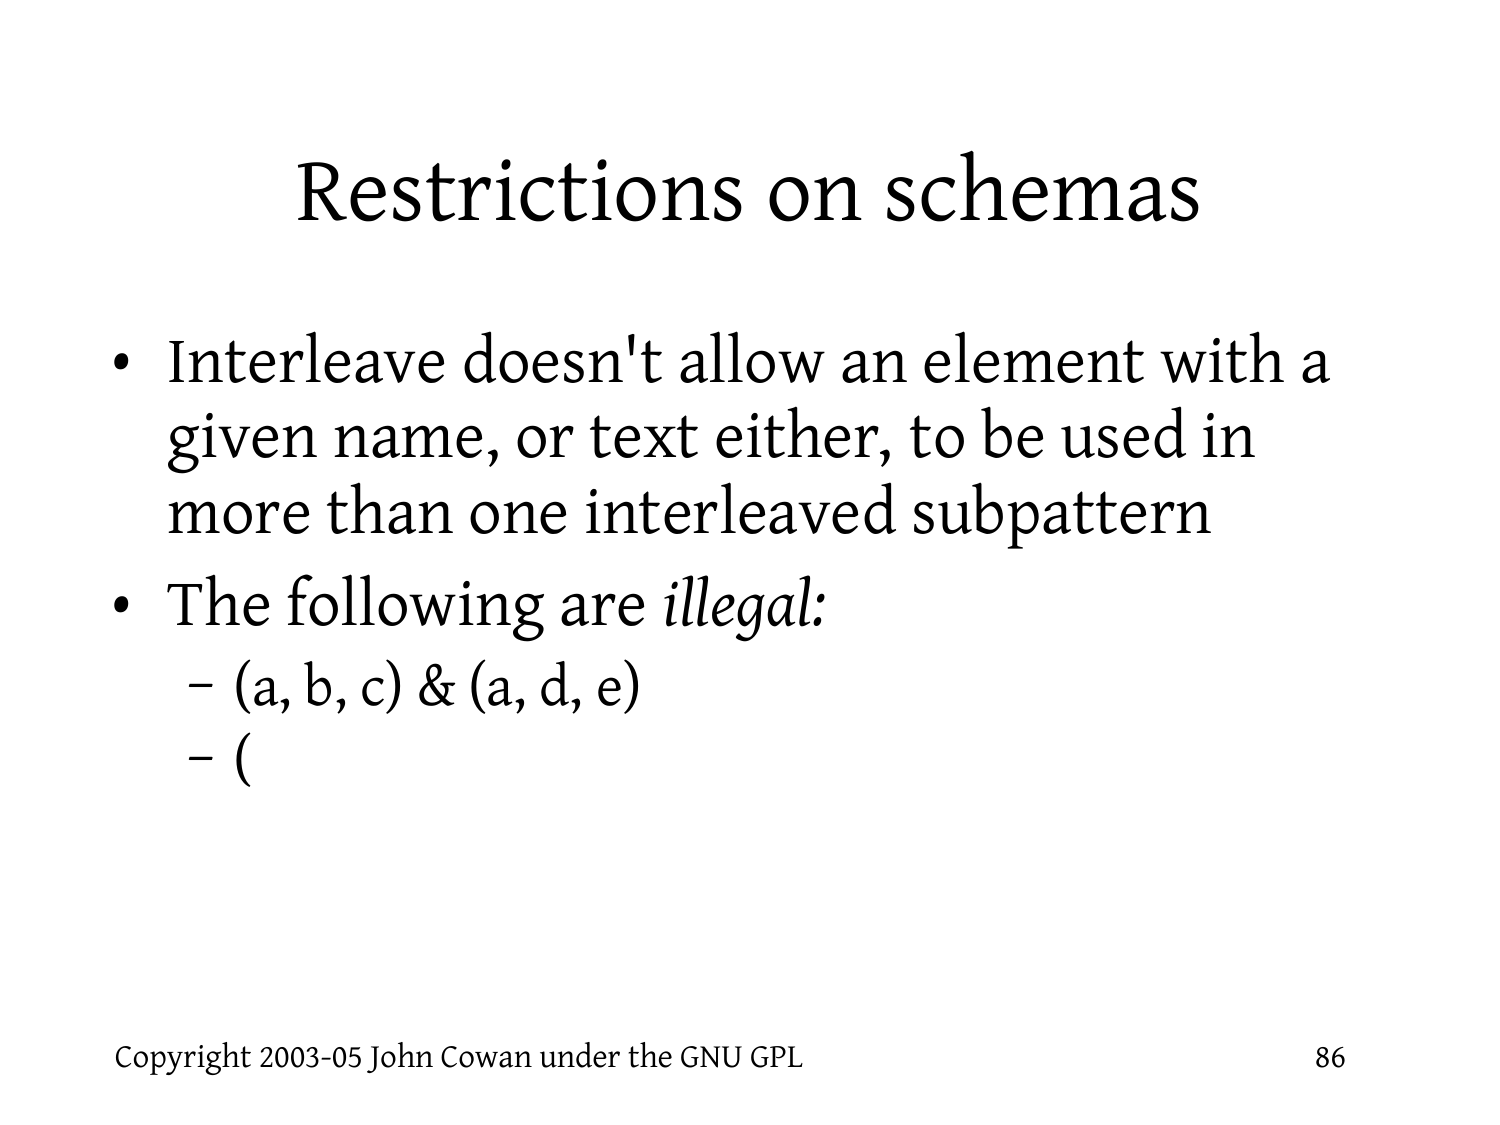

# Restrictions on schemas
Interleave doesn't allow an element with a given name, or text either, to be used in more than one interleaved subpattern
The following are illegal:
(a, b, c) & (a, d, e)
(